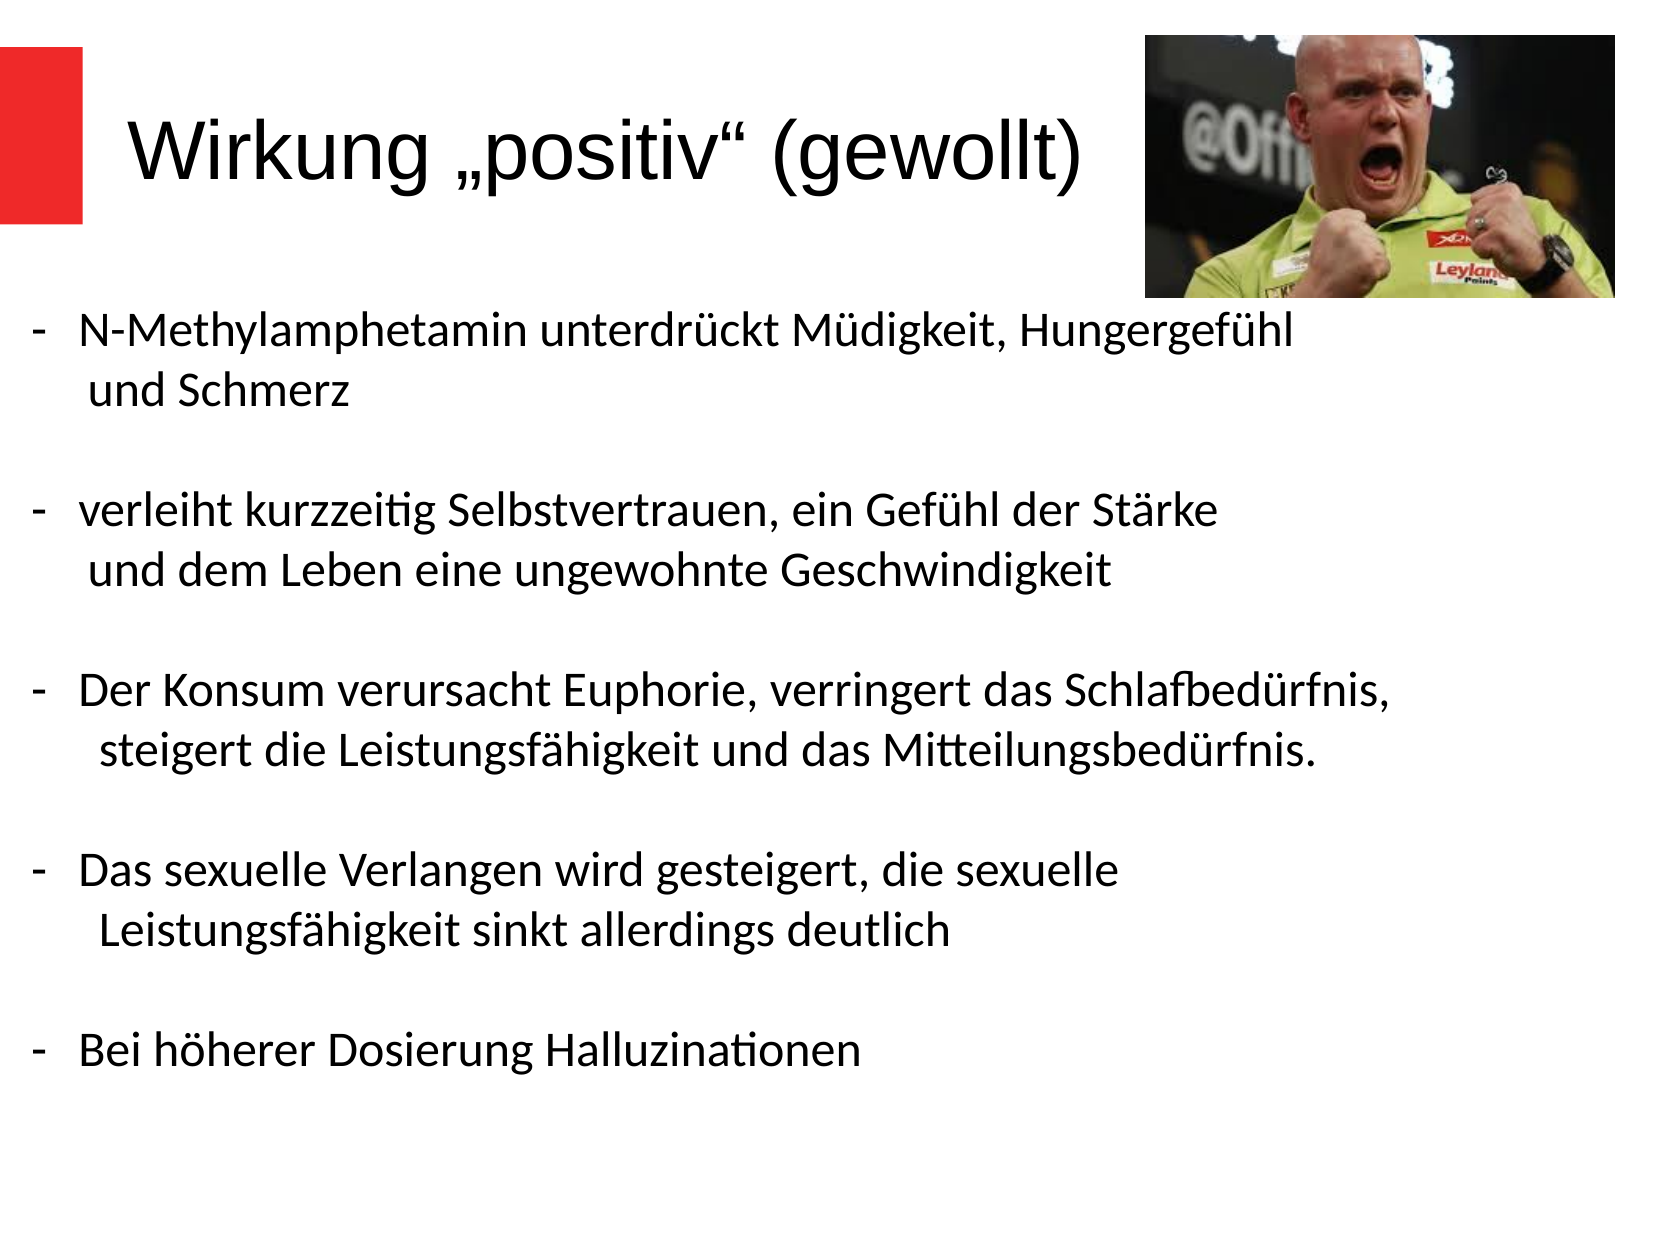

Wirkung „positiv“ (gewollt)
N-Methylamphetamin unterdrückt Müdigkeit, Hungergefühl
 und Schmerz
verleiht kurzzeitig Selbstvertrauen, ein Gefühl der Stärke
 und dem Leben eine ungewohnte Geschwindigkeit
Der Konsum verursacht Euphorie, verringert das Schlafbedürfnis,
 steigert die Leistungsfähigkeit und das Mitteilungsbedürfnis.
Das sexuelle Verlangen wird gesteigert, die sexuelle
 Leistungsfähigkeit sinkt allerdings deutlich
Bei höherer Dosierung Halluzinationen